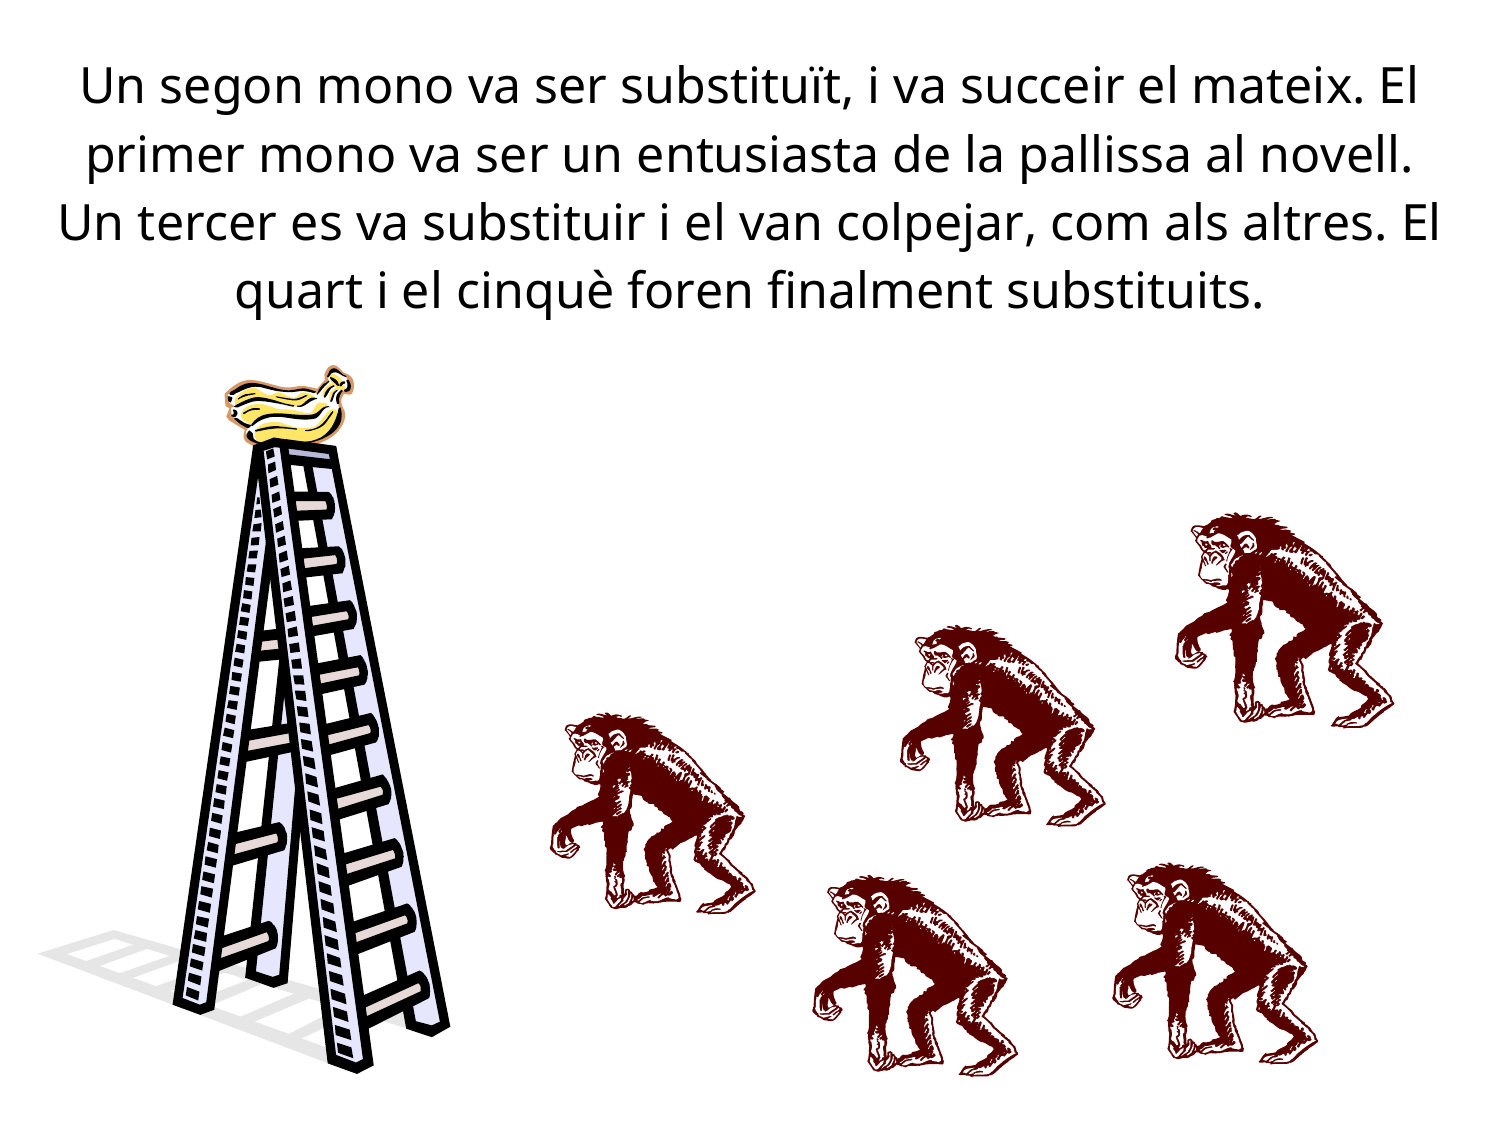

Un segon mono va ser substituït, i va succeir el mateix. El primer mono va ser un entusiasta de la pallissa al novell. Un tercer es va substituir i el van colpejar, com als altres. El quart i el cinquè foren finalment substituits.